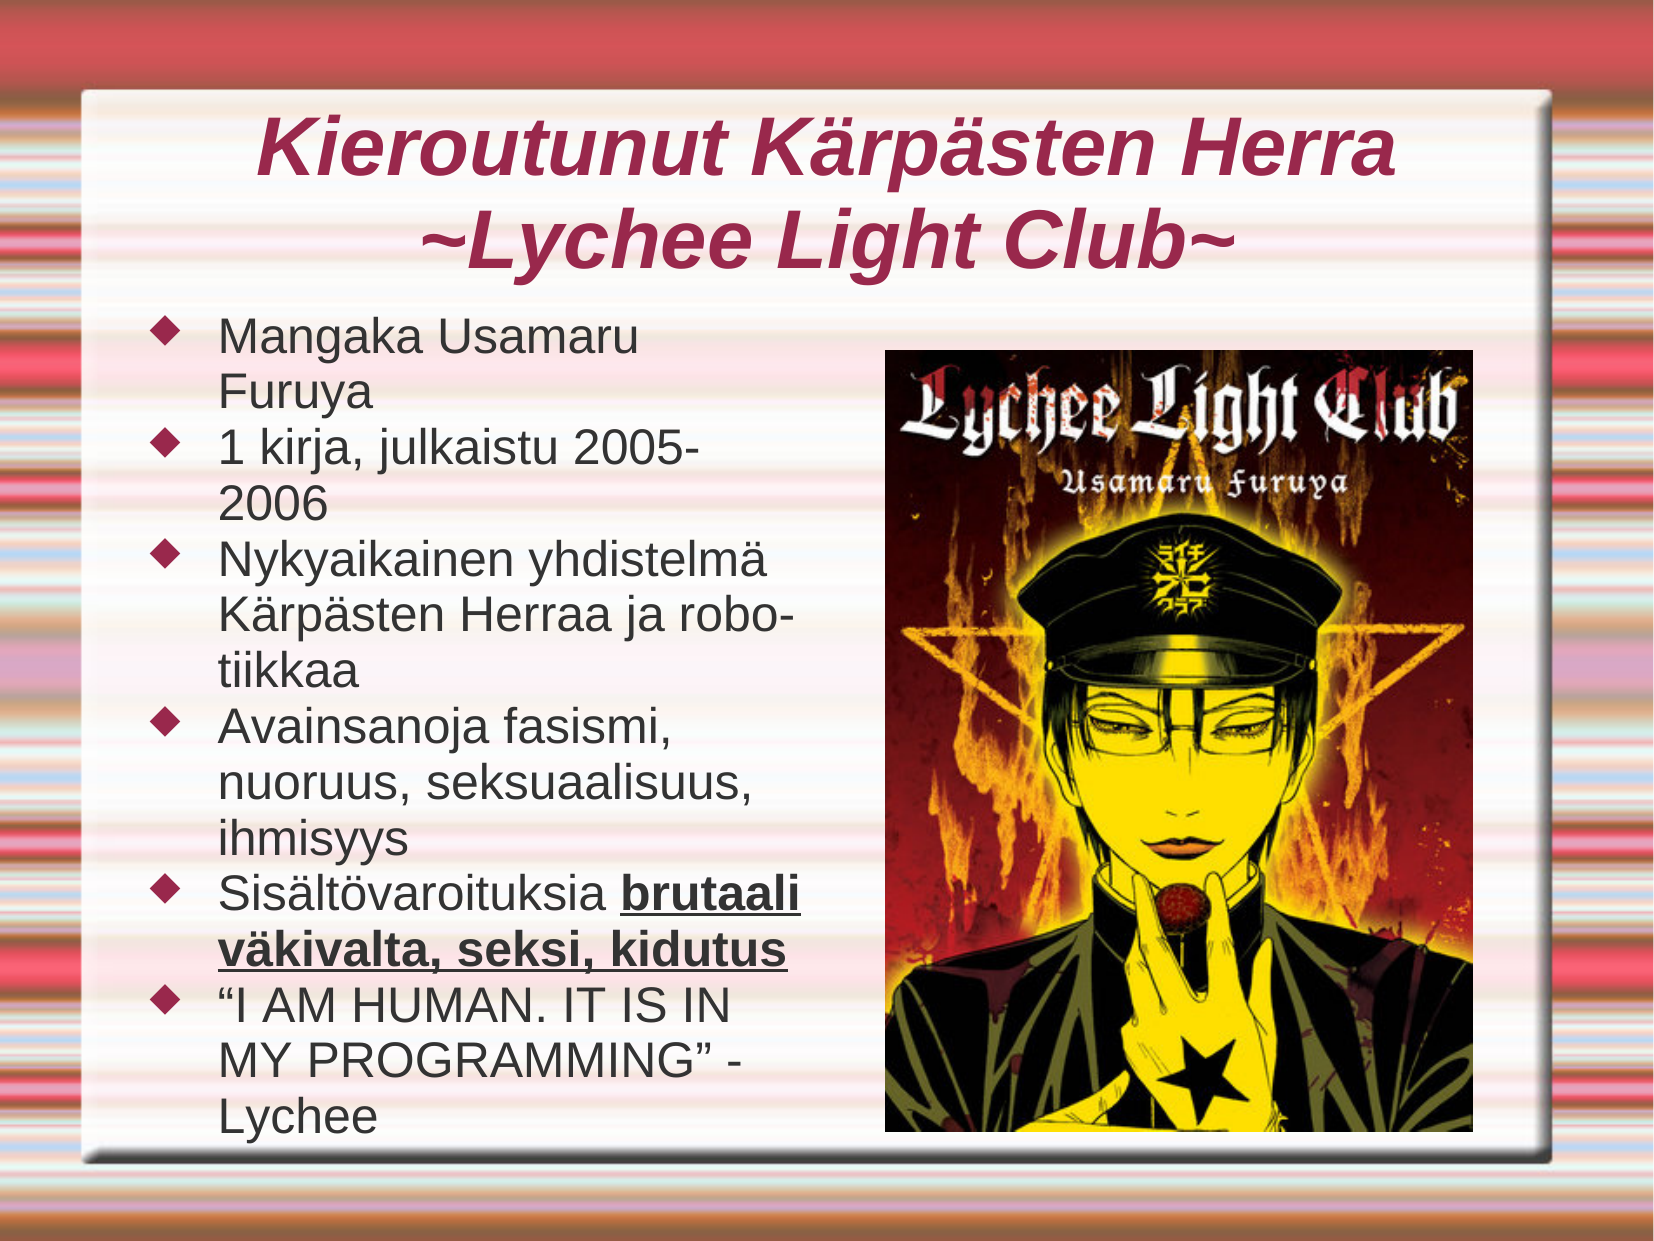

# Kieroutunut Kärpästen Herra ~Lychee Light Club~
Mangaka Usamaru
Furuya
1 kirja, julkaistu 2005-2006
Nykyaikainen yhdistelmä Kärpästen Herraa ja robo-tiikkaa
Avainsanoja fasismi, nuoruus, seksuaalisuus, ihmisyys
Sisältövaroituksia brutaali väkivalta, seksi, kidutus
“I AM HUMAN. IT IS IN MY PROGRAMMING” -Lychee